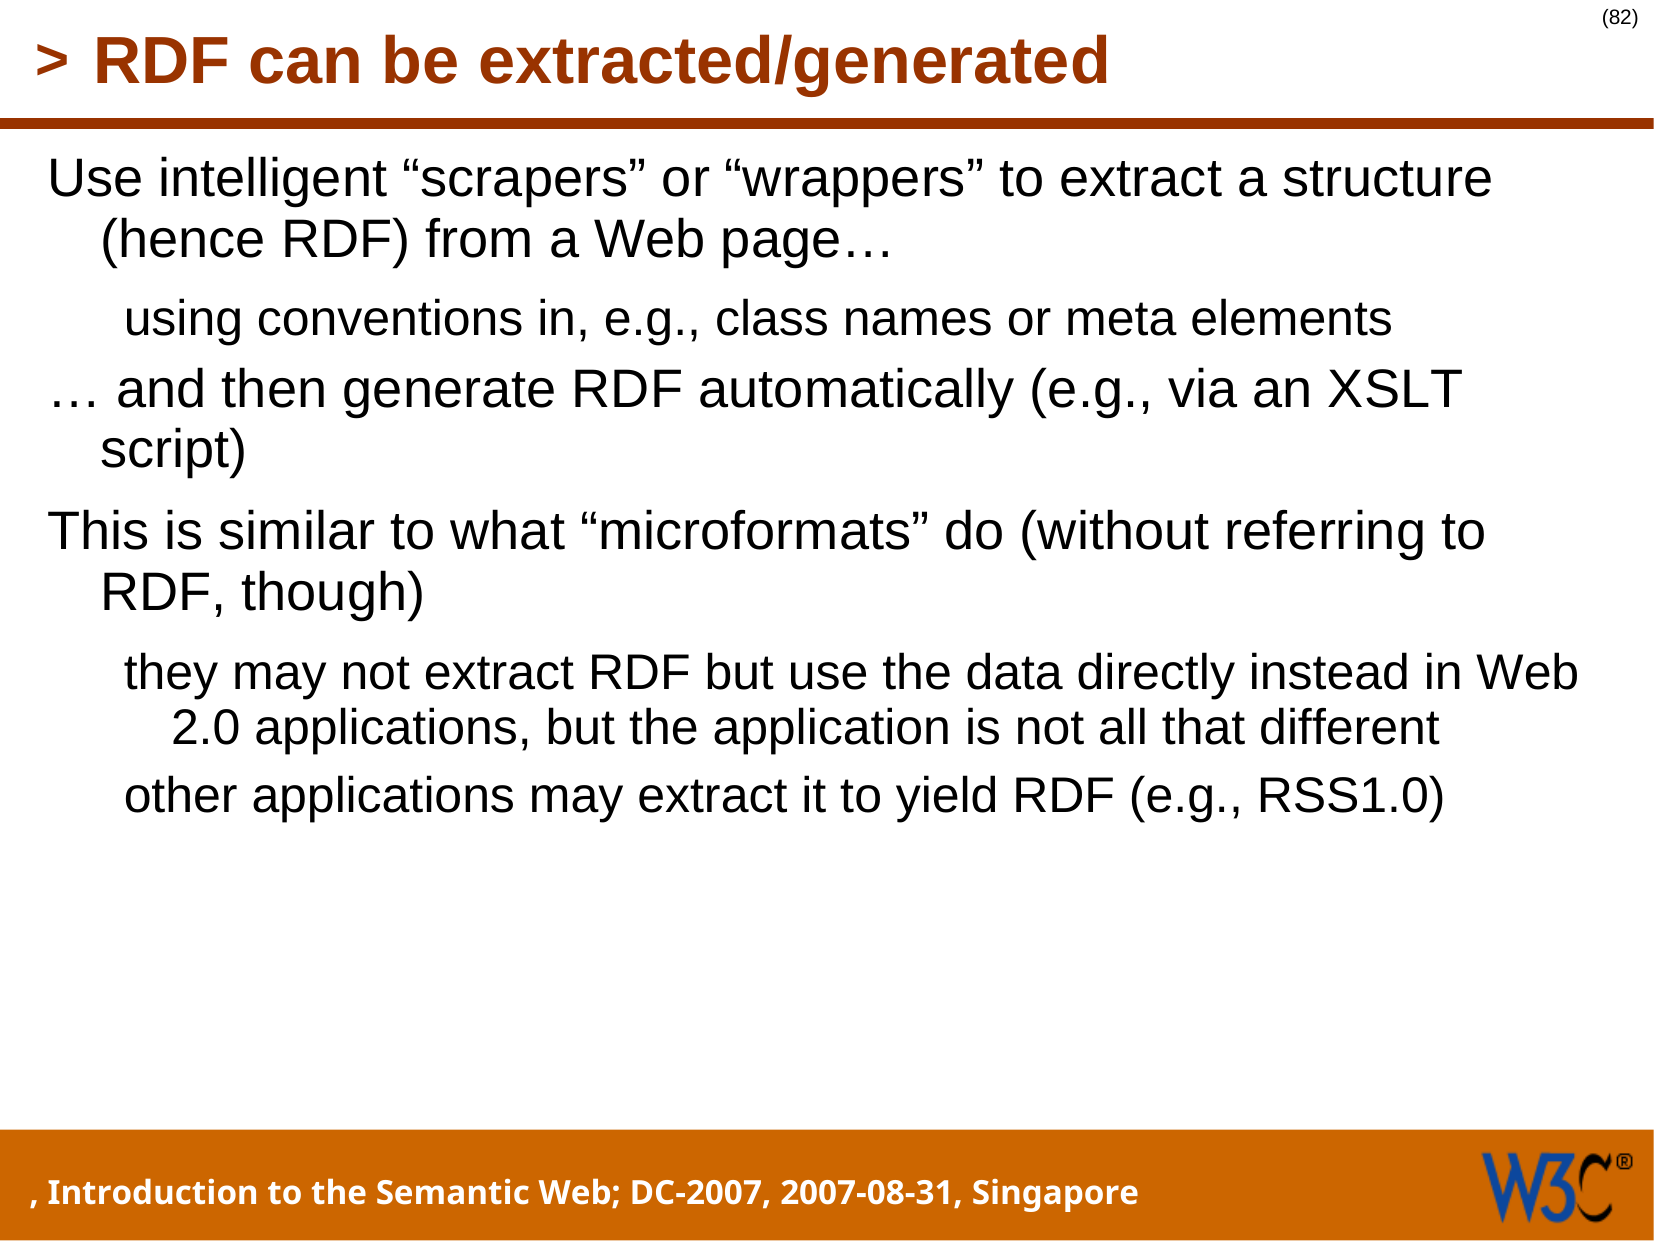

# RDF can be extracted/generated
Use intelligent “scrapers” or “wrappers” to extract a structure (hence RDF) from a Web page…
using conventions in, e.g., class names or meta elements
… and then generate RDF automatically (e.g., via an XSLT script)
This is similar to what “microformats” do (without referring to RDF, though)
they may not extract RDF but use the data directly instead in Web 2.0 applications, but the application is not all that different
other applications may extract it to yield RDF (e.g., RSS1.0)